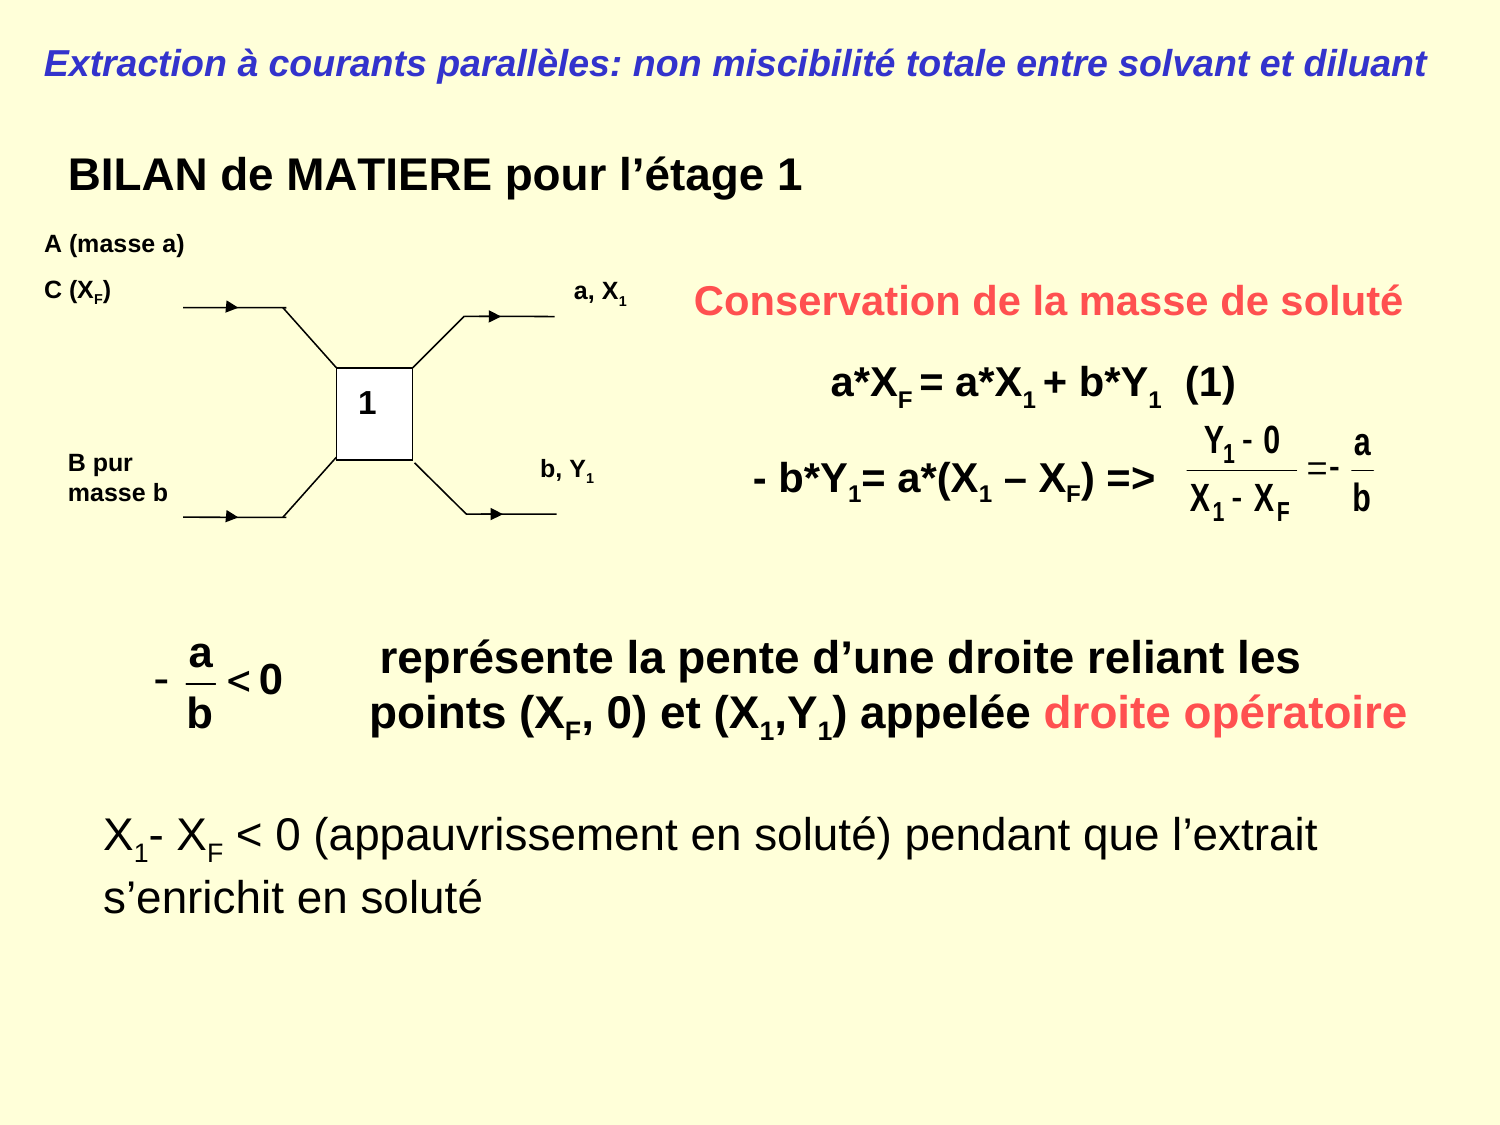

Extraction à courants parallèles: non miscibilité totale entre solvant et diluant
BILAN de MATIERE pour l’étage 1
A (masse a)
C (XF)
 1
B pur
masse b
b, Y1
a, X1
Conservation de la masse de soluté
a*XF = a*X1 + b*Y1 (1)
- b*Y1= a*(X1 – XF) =>
 représente la pente d’une droite reliant les points (XF, 0) et (X1,Y1) appelée droite opératoire
X1- XF < 0 (appauvrissement en soluté) pendant que l’extrait s’enrichit en soluté